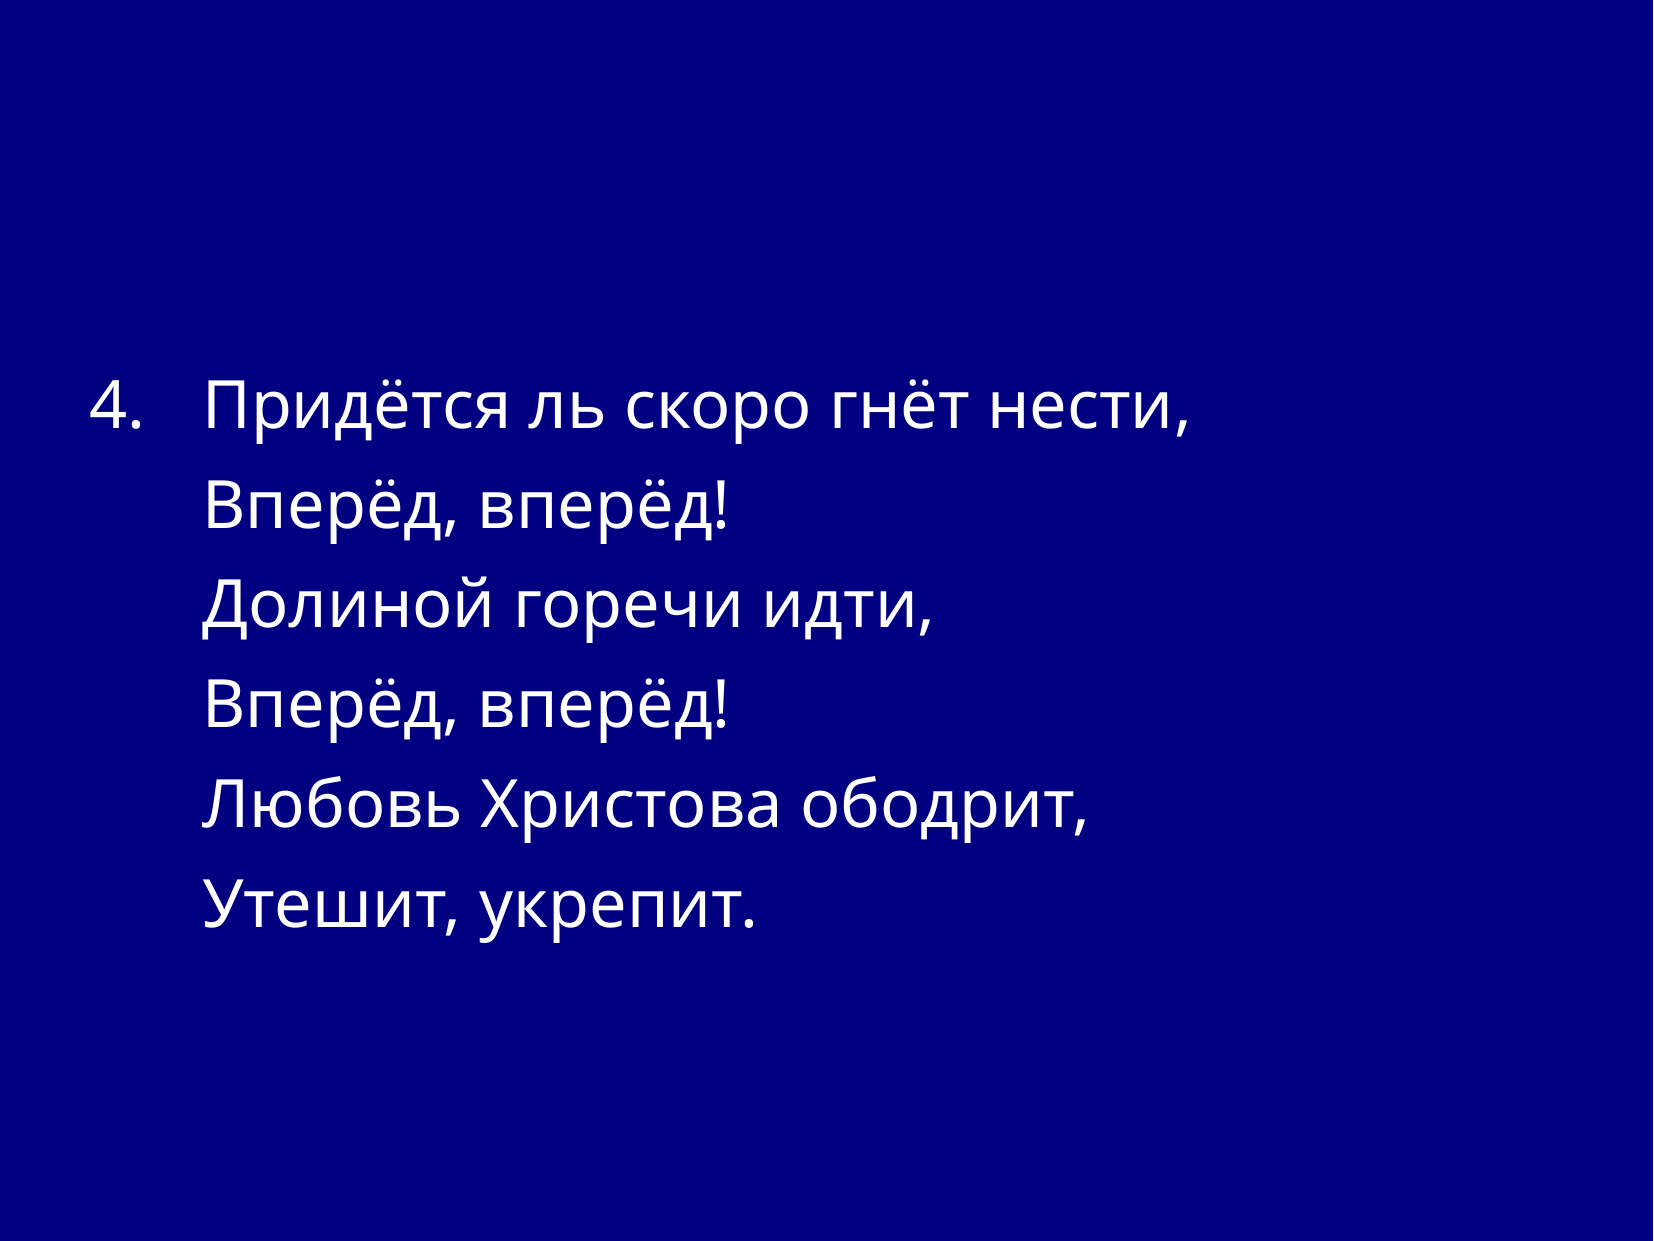

4.	Придётся ль скоро гнёт нести,
	Вперёд, вперёд!
	Долиной горечи идти,
	Вперёд, вперёд!
	Любовь Христова ободрит,
	Утешит, укрепит.